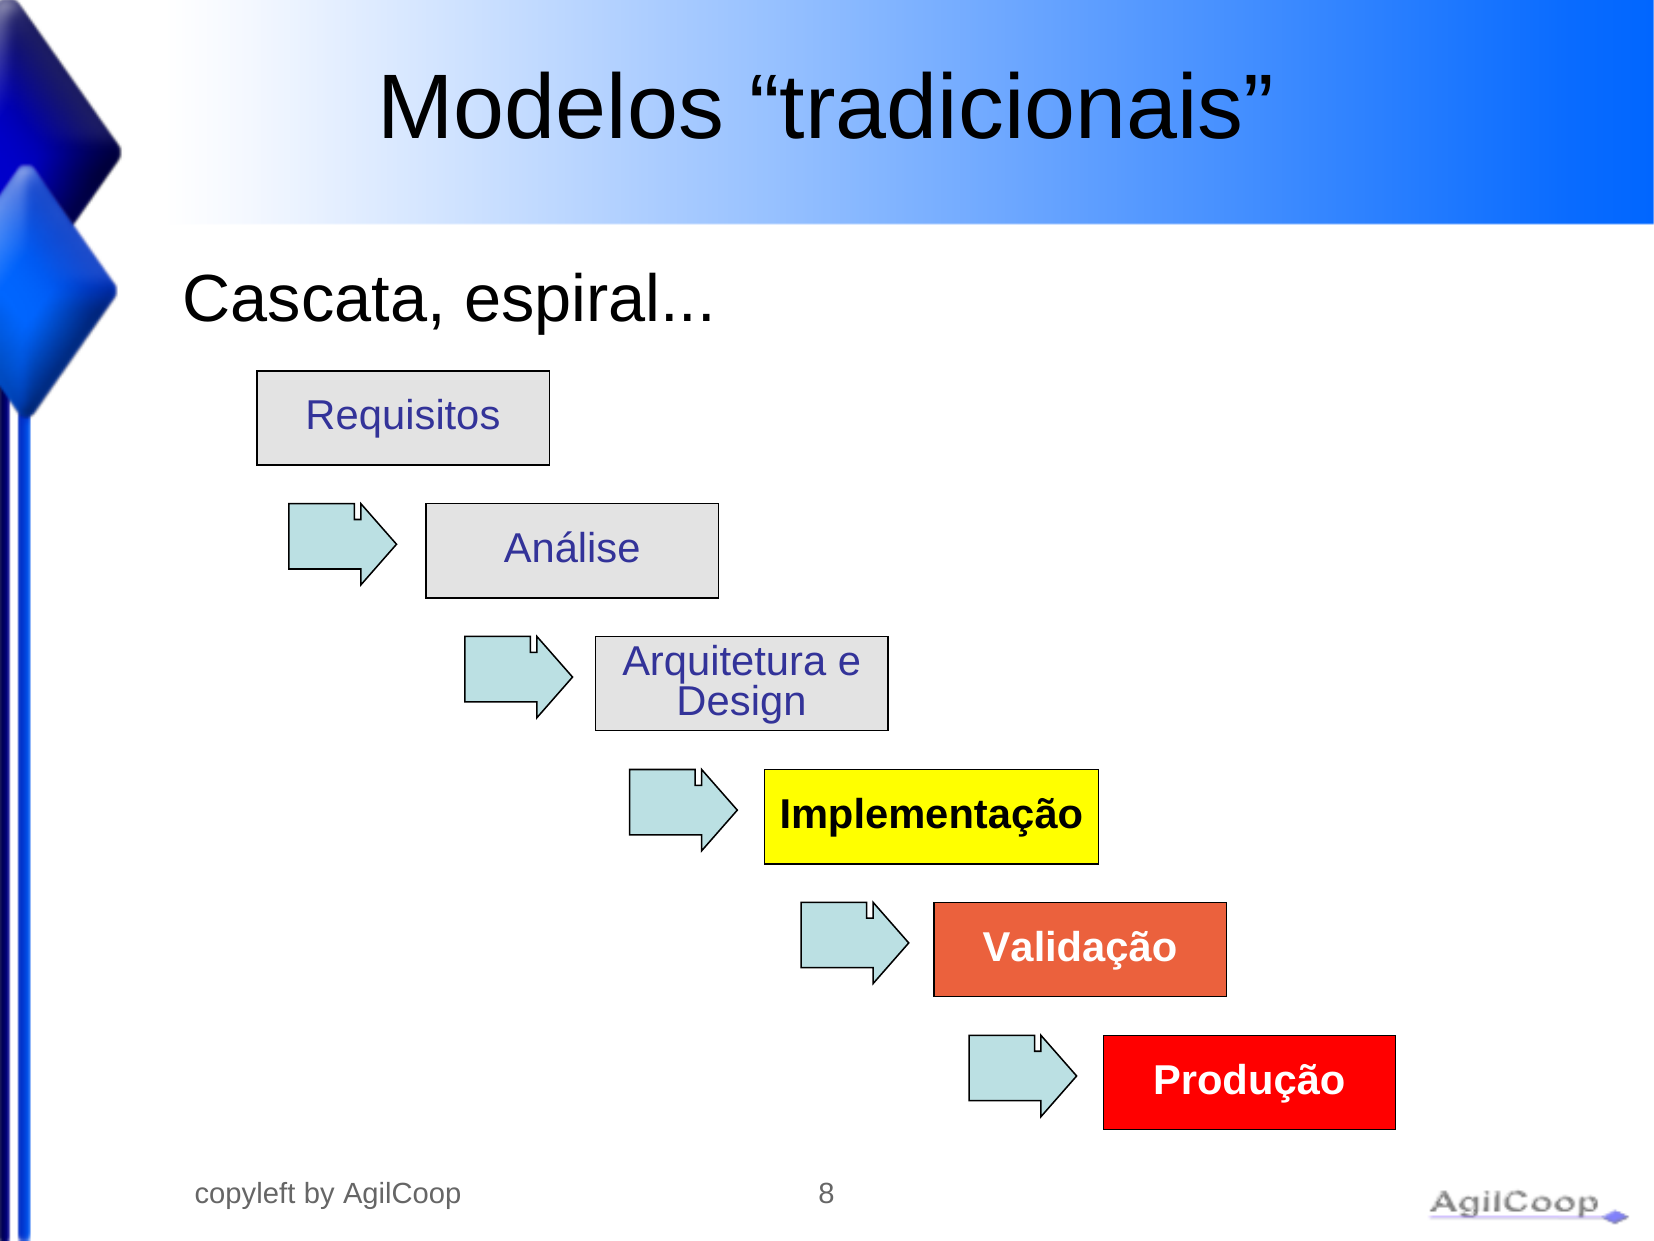

Cascata, espiral...
# Modelos “tradicionais”
Requisitos
Análise
Arquitetura e
Design
Implementação
Validação
Produção
copyleft by AgilCoop
8